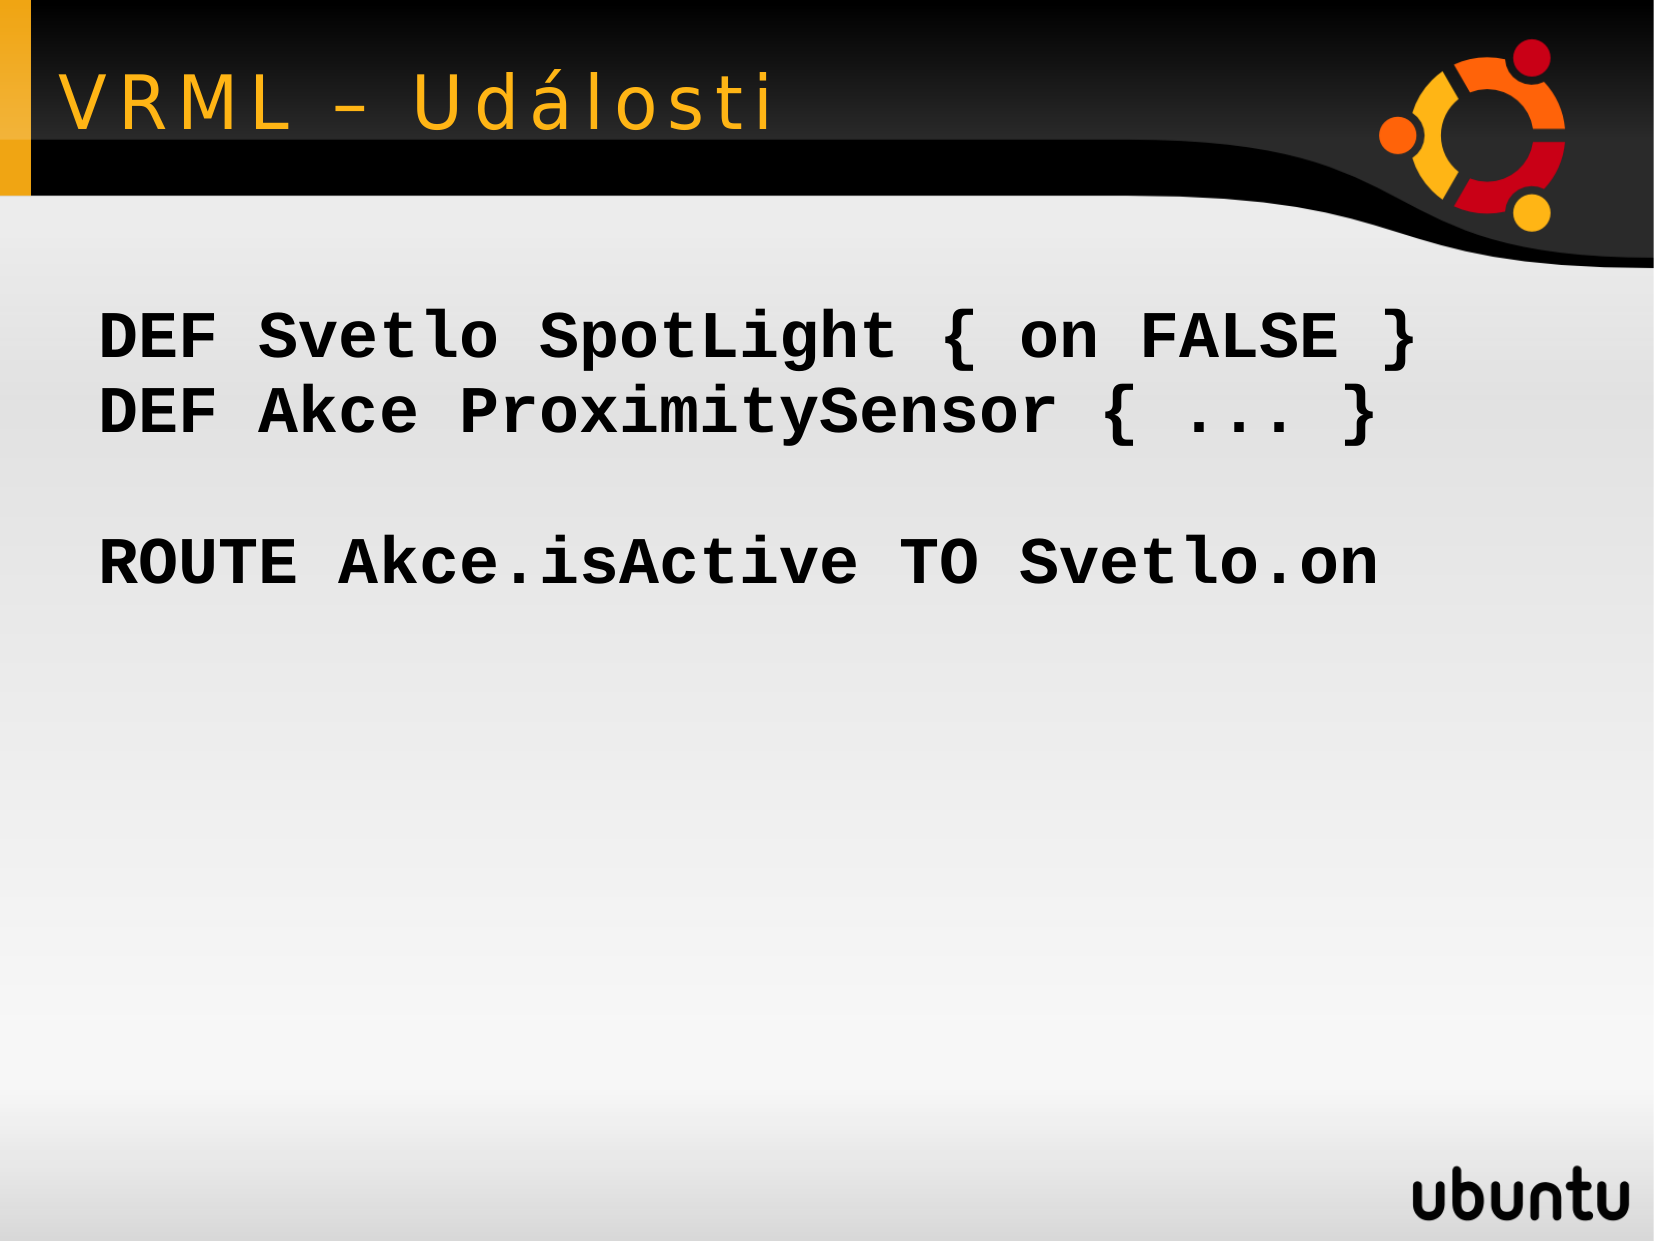

# VRML – Události
DEF Svetlo SpotLight { on FALSE }
DEF Akce ProximitySensor { ... }
ROUTE Akce.isActive TO Svetlo.on